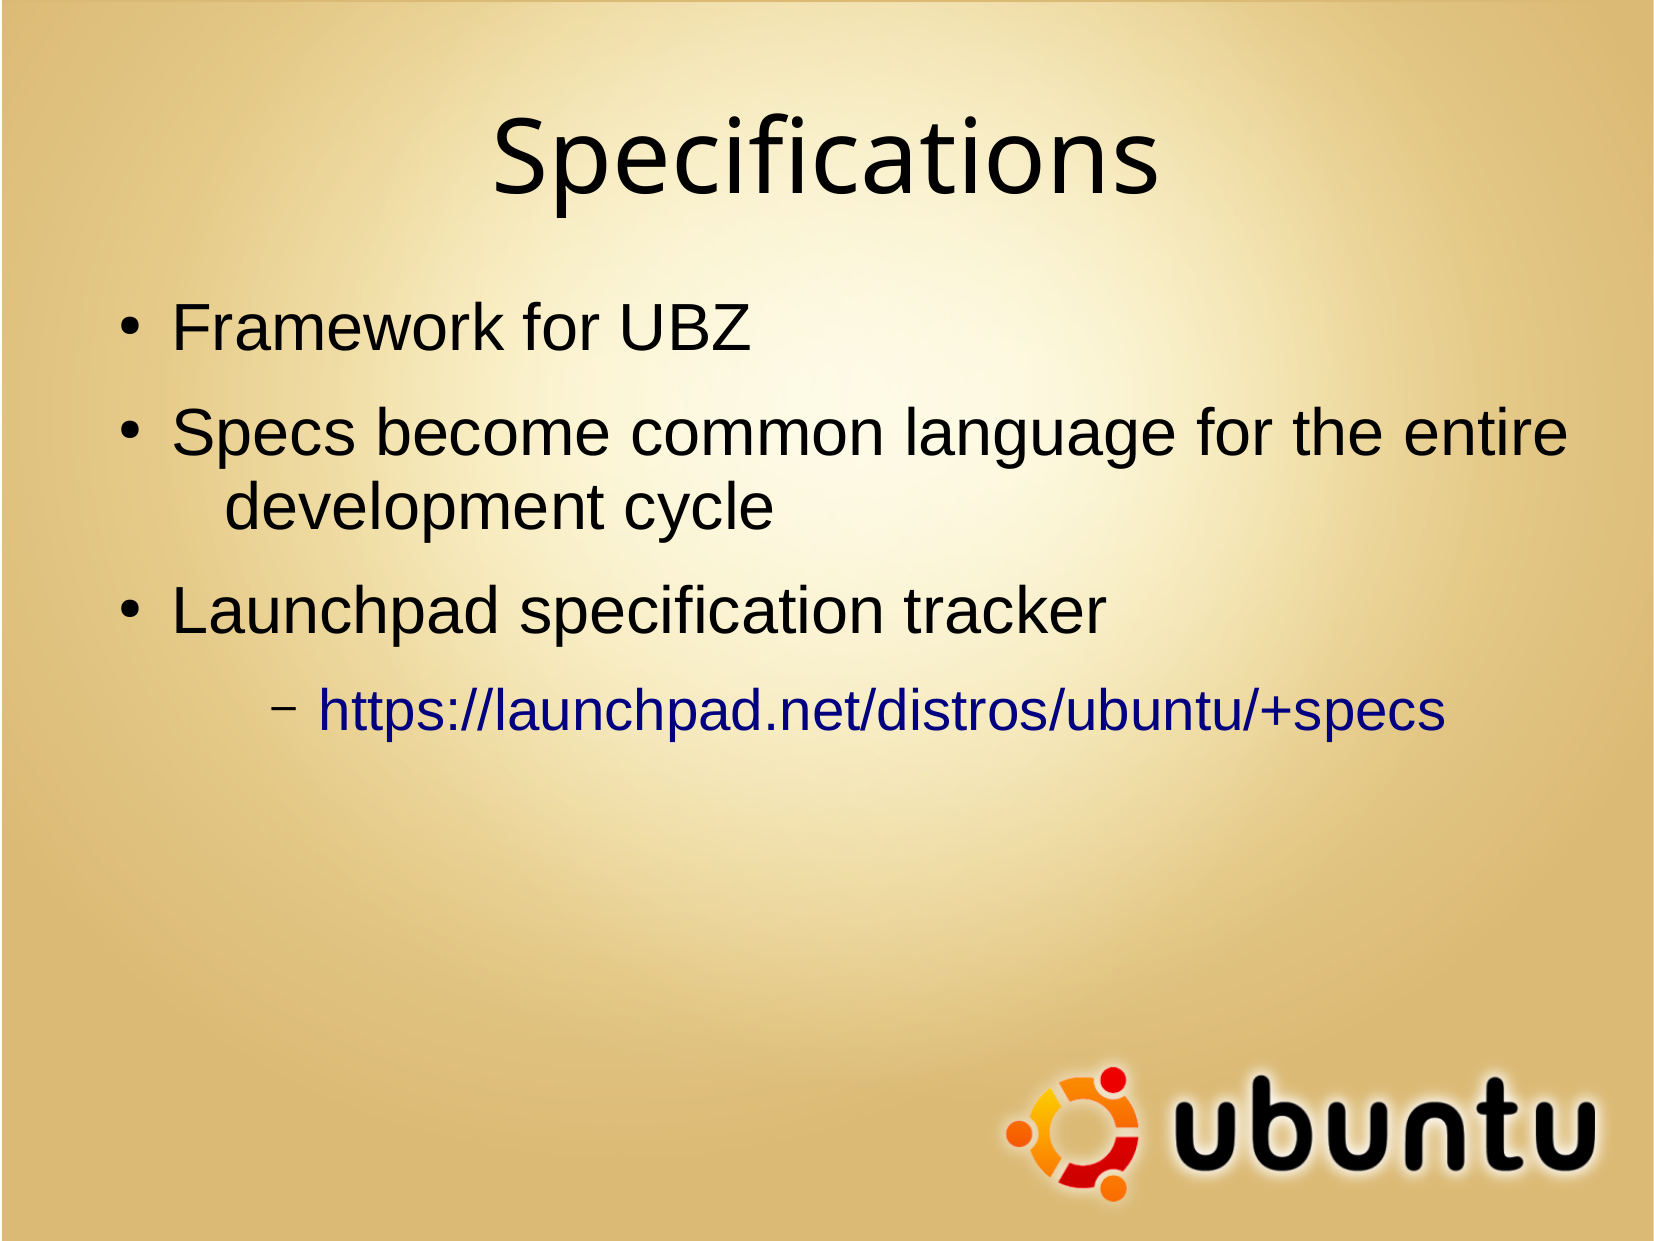

# Specifications
Framework for UBZ
Specs become common language for the entire development cycle
Launchpad specification tracker
https://launchpad.net/distros/ubuntu/+specs